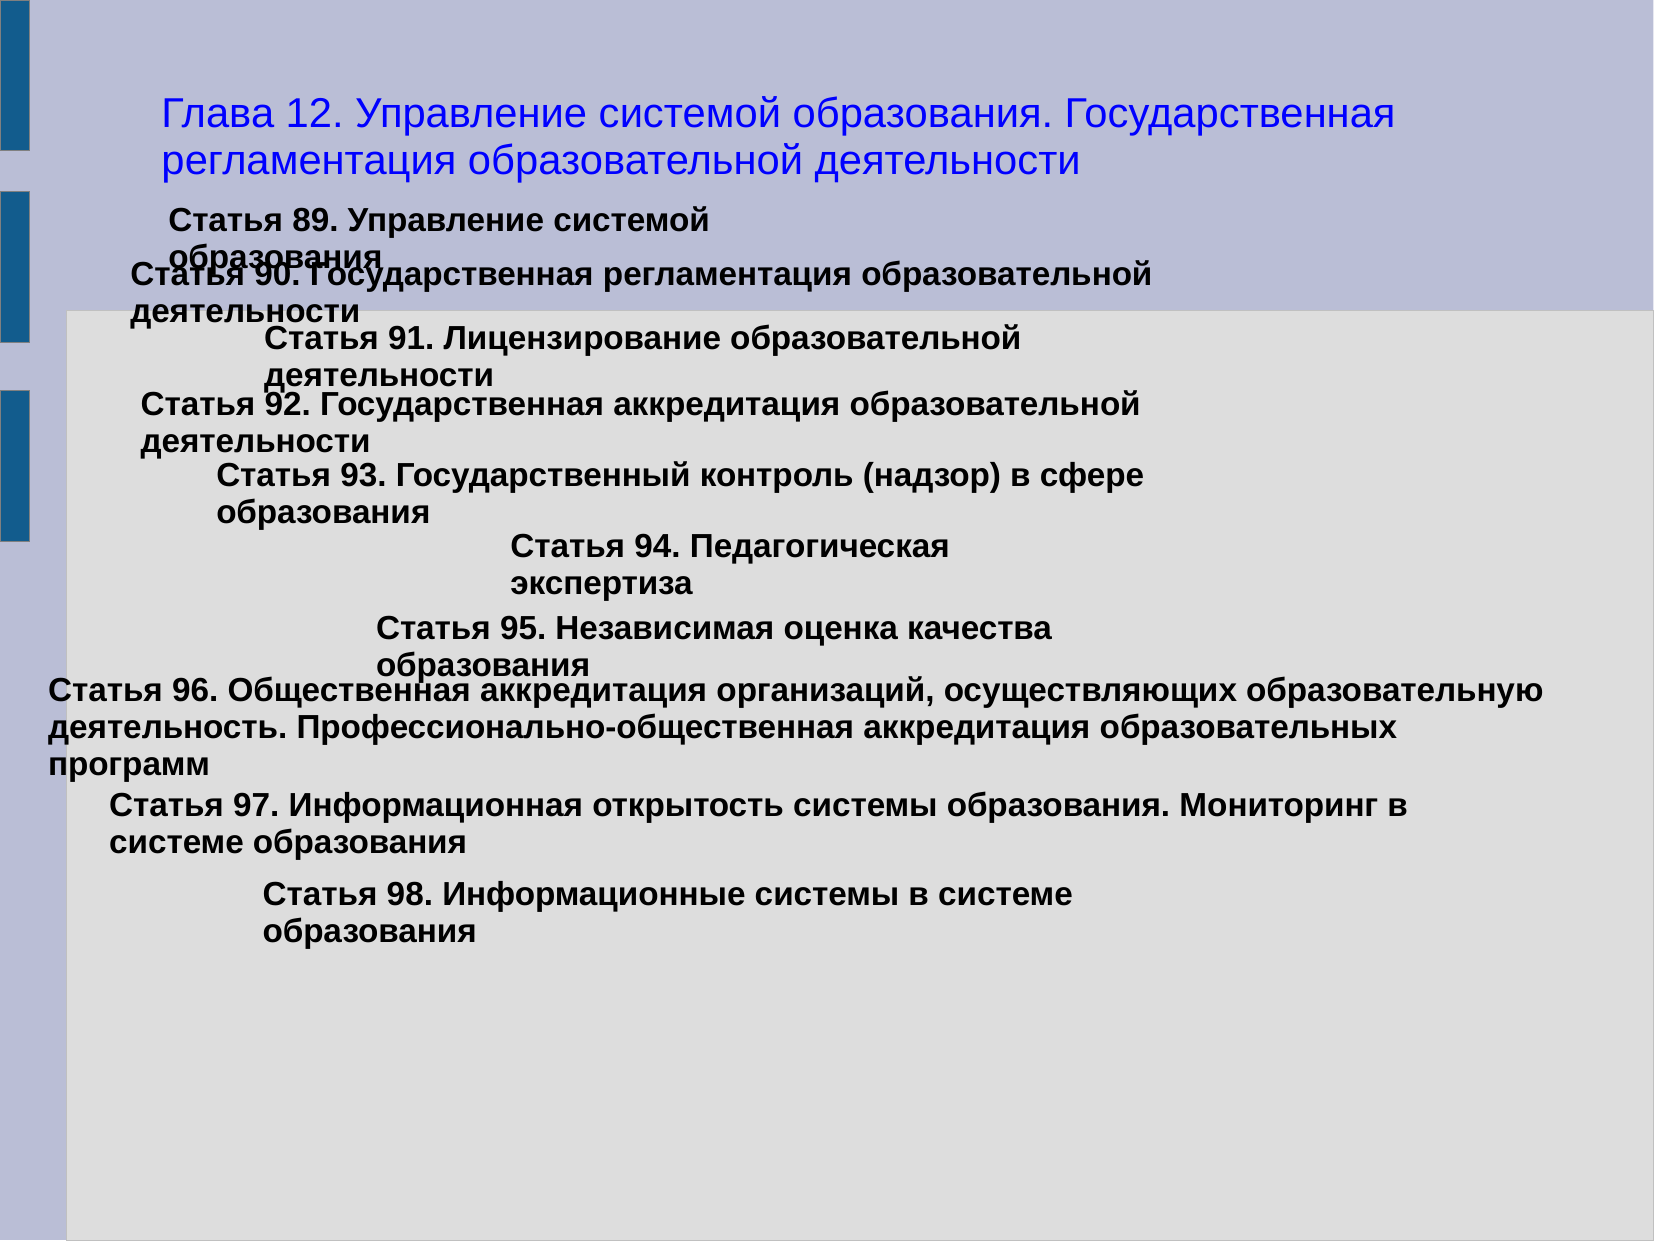

Глава 12. Управление системой образования. Государственная регламентация образовательной деятельности
Статья 89. Управление системой образования
Статья 90. Государственная регламентация образовательной деятельности
Статья 91. Лицензирование образовательной деятельности
Статья 92. Государственная аккредитация образовательной деятельности
Статья 93. Государственный контроль (надзор) в сфере образования
Статья 94. Педагогическая экспертиза
Статья 95. Независимая оценка качества образования
Статья 96. Общественная аккредитация организаций, осуществляющих образовательную деятельность. Профессионально-общественная аккредитация образовательных программ
Статья 97. Информационная открытость системы образования. Мониторинг в системе образования
Статья 98. Информационные системы в системе образования